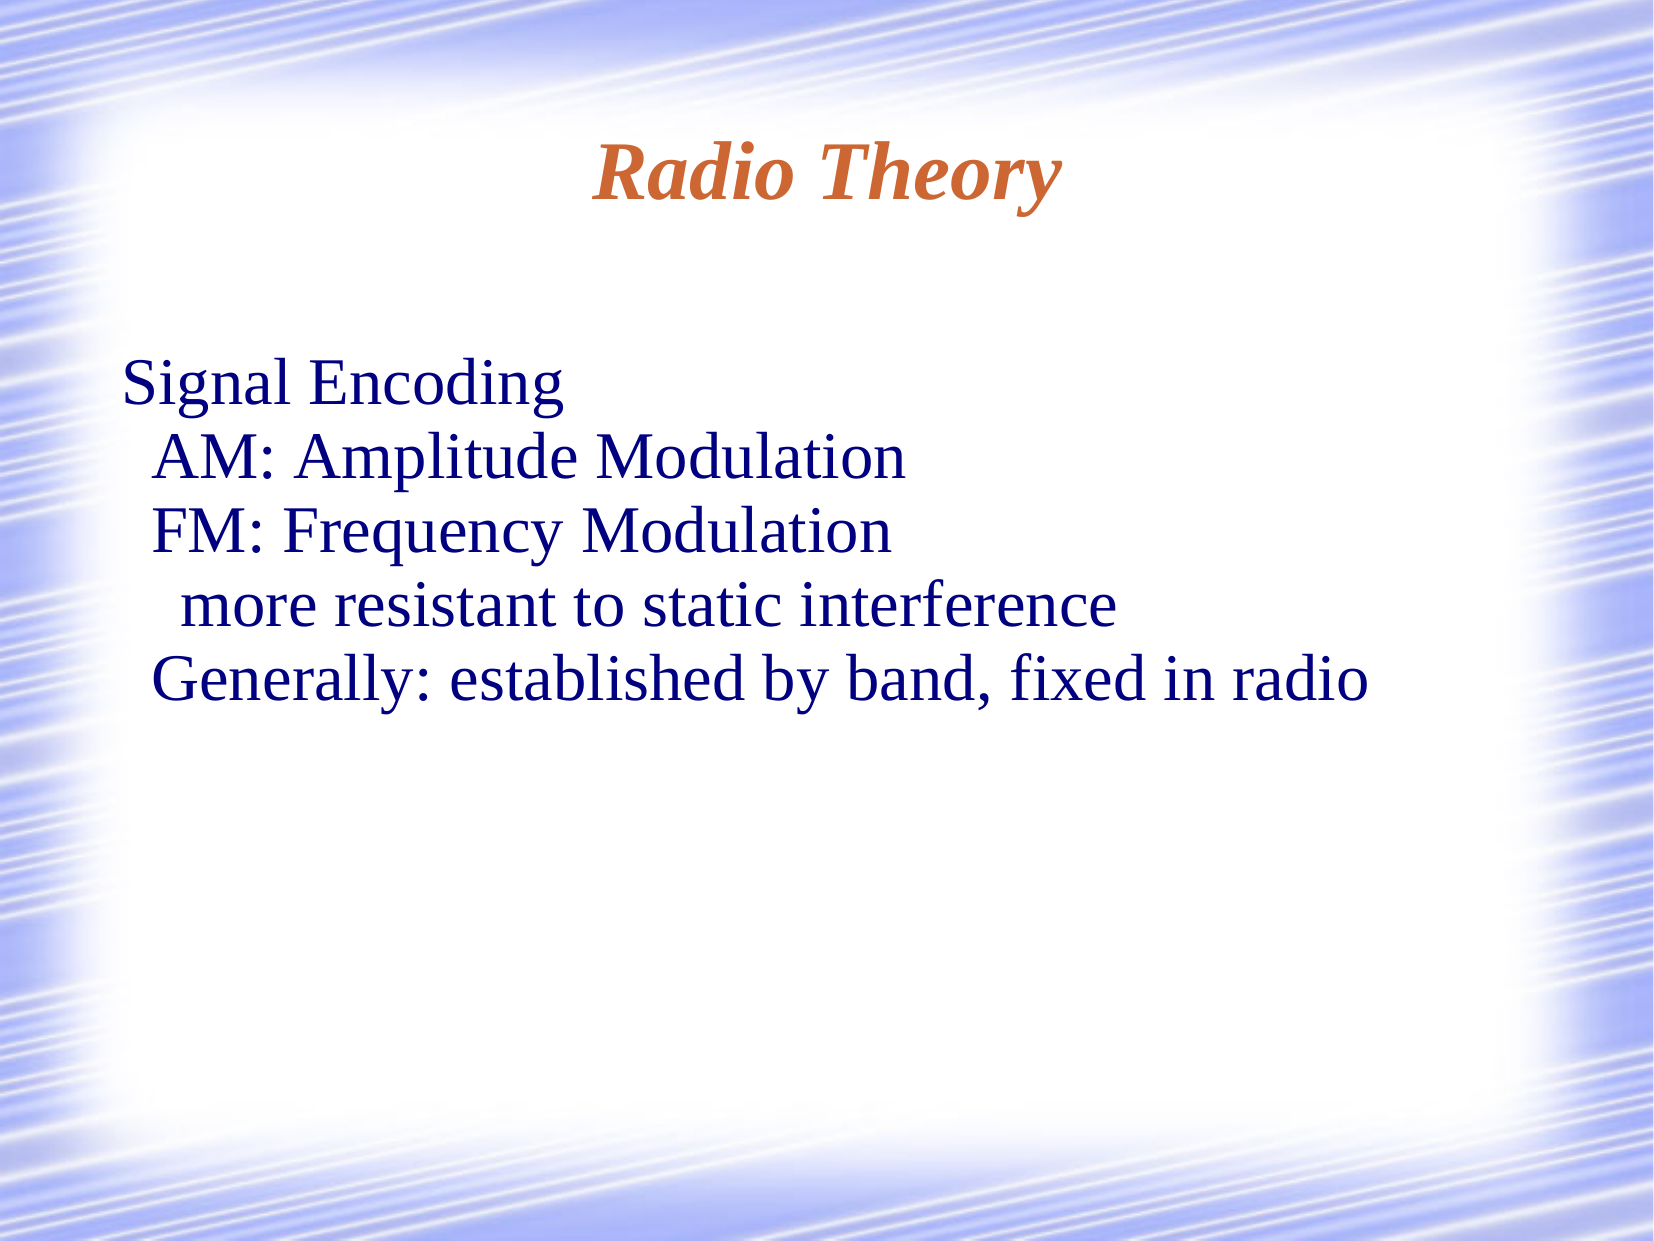

# Radio Theory
Signal Encoding
AM: Amplitude Modulation
FM: Frequency Modulation
more resistant to static interference
Generally: established by band, fixed in radio